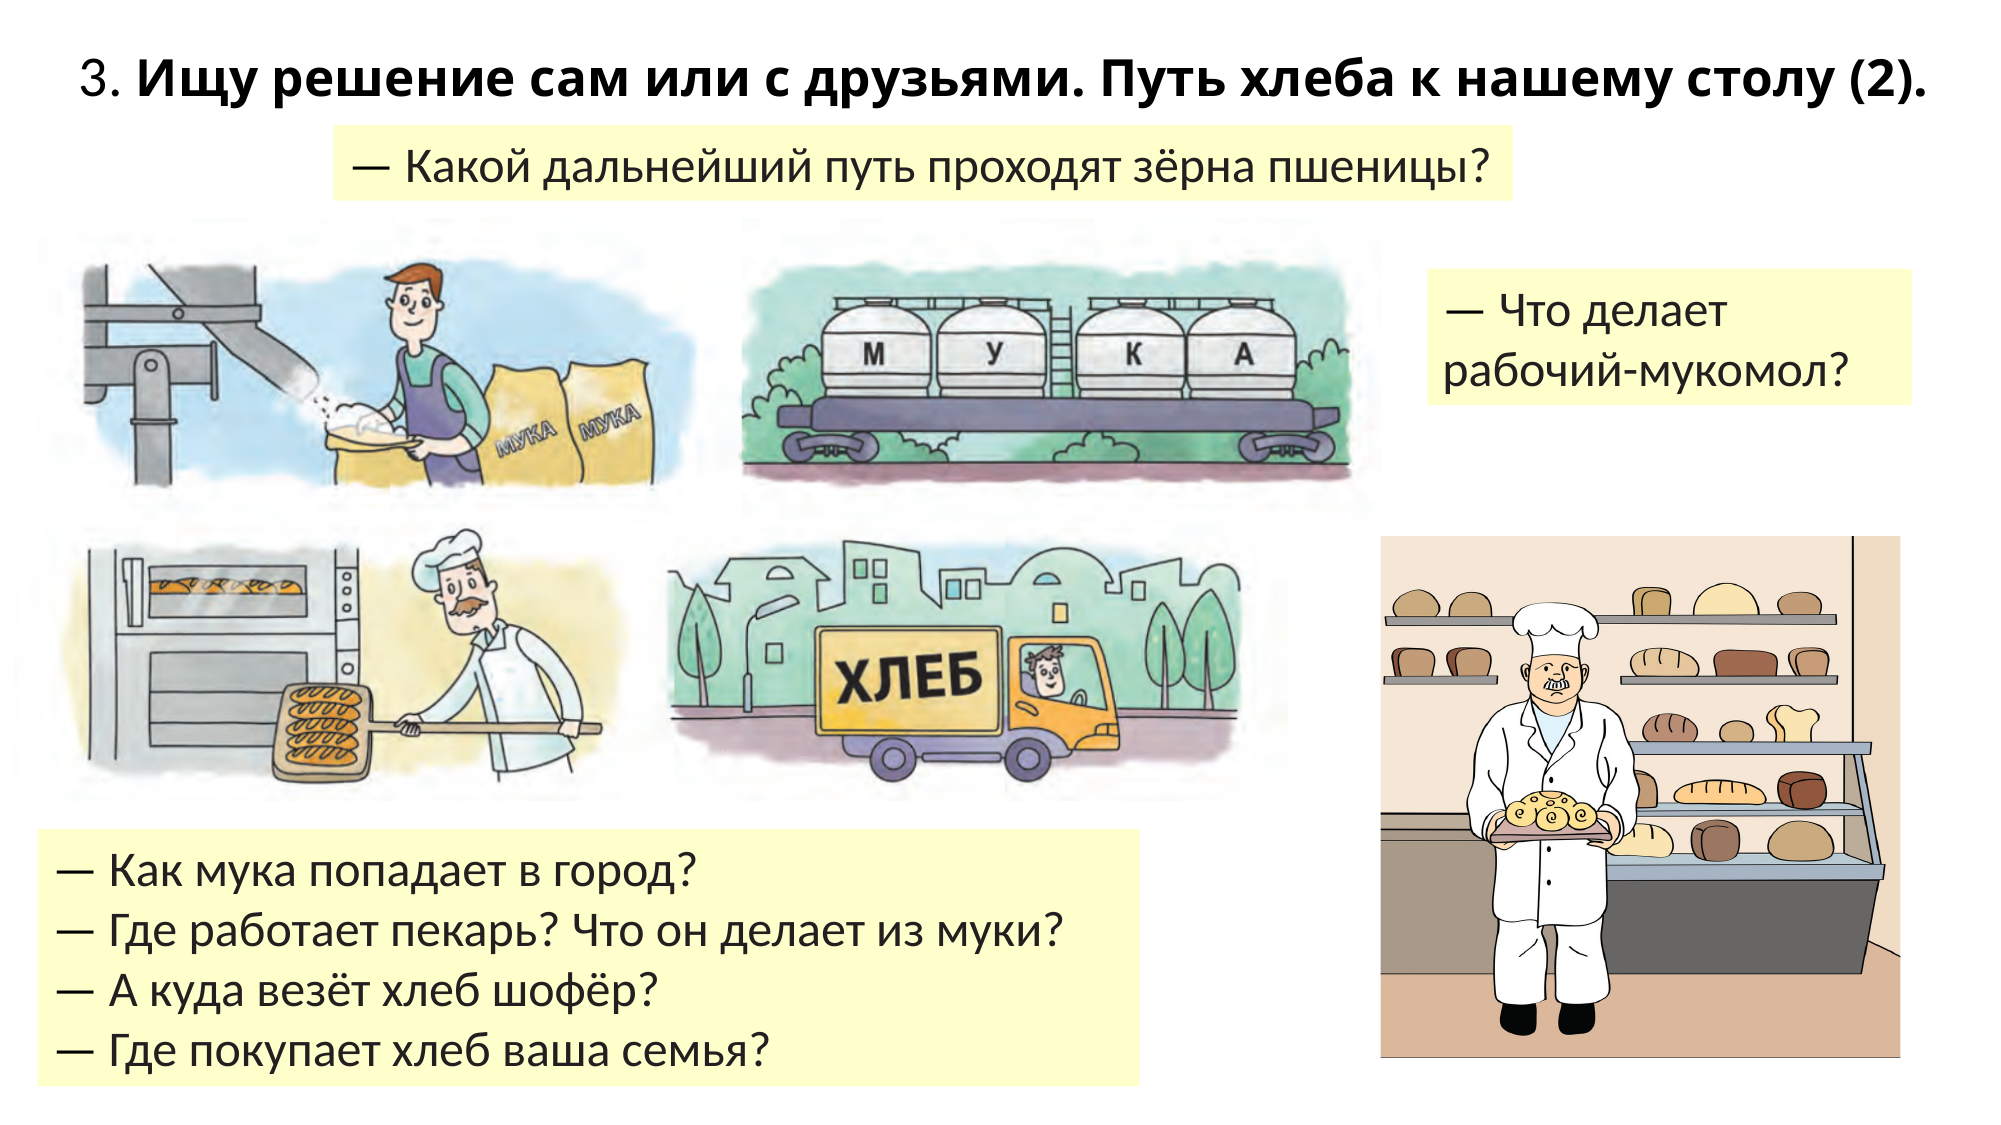

3. Ищу решение сам или с друзьями. Путь хлеба к нашему столу (2).
— Какой дальнейший путь проходят зёрна пшеницы?
— Что делает рабочий-мукомол?
— Как мука попадает в город?
— Где работает пекарь? Что он делает из муки?
— А куда везёт хлеб шофёр?
— Где покупает хлеб ваша семья?